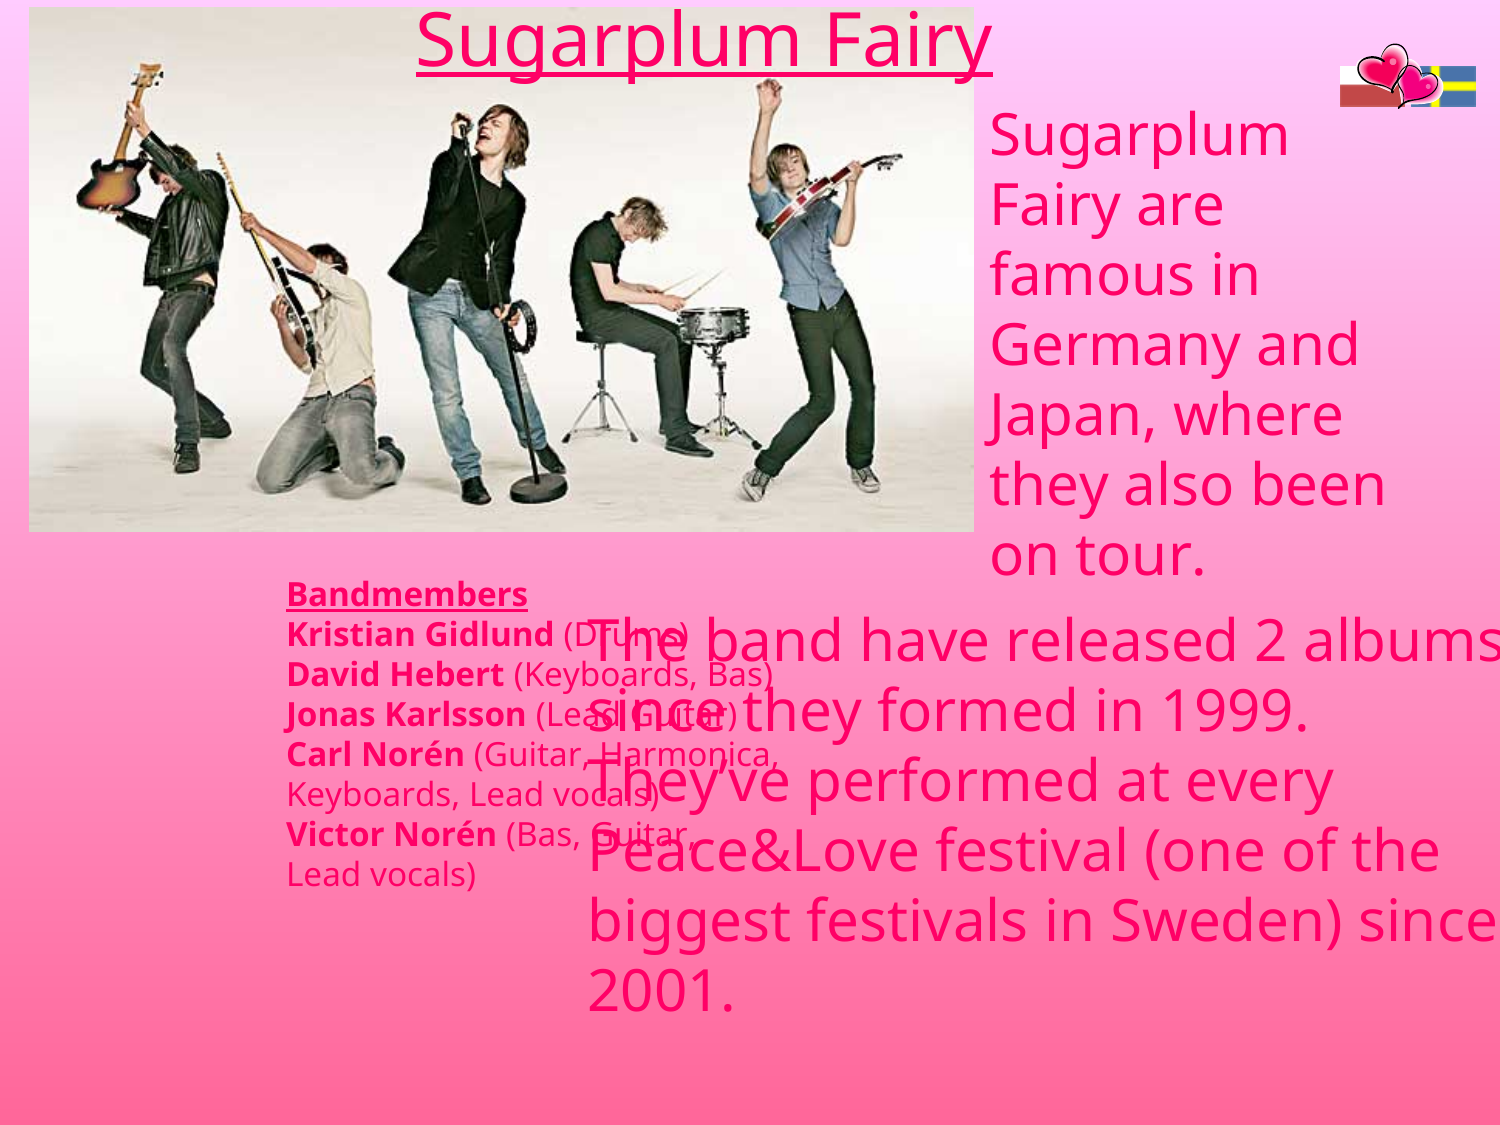

Sugarplum Fairy
Sugarplum Fairy are famous in Germany and Japan, where they also been on tour.
Bandmembers
Kristian Gidlund (Drums)
David Hebert (Keyboards, Bas)
Jonas Karlsson (Lead Guitar)
Carl Norén (Guitar, Harmonica,
Keyboards, Lead vocals)
Victor Norén (Bas, Guitar,
Lead vocals)
The band have released 2 albums since they formed in 1999. They’ve performed at every Peace&Love festival (one of the biggest festivals in Sweden) since 2001.